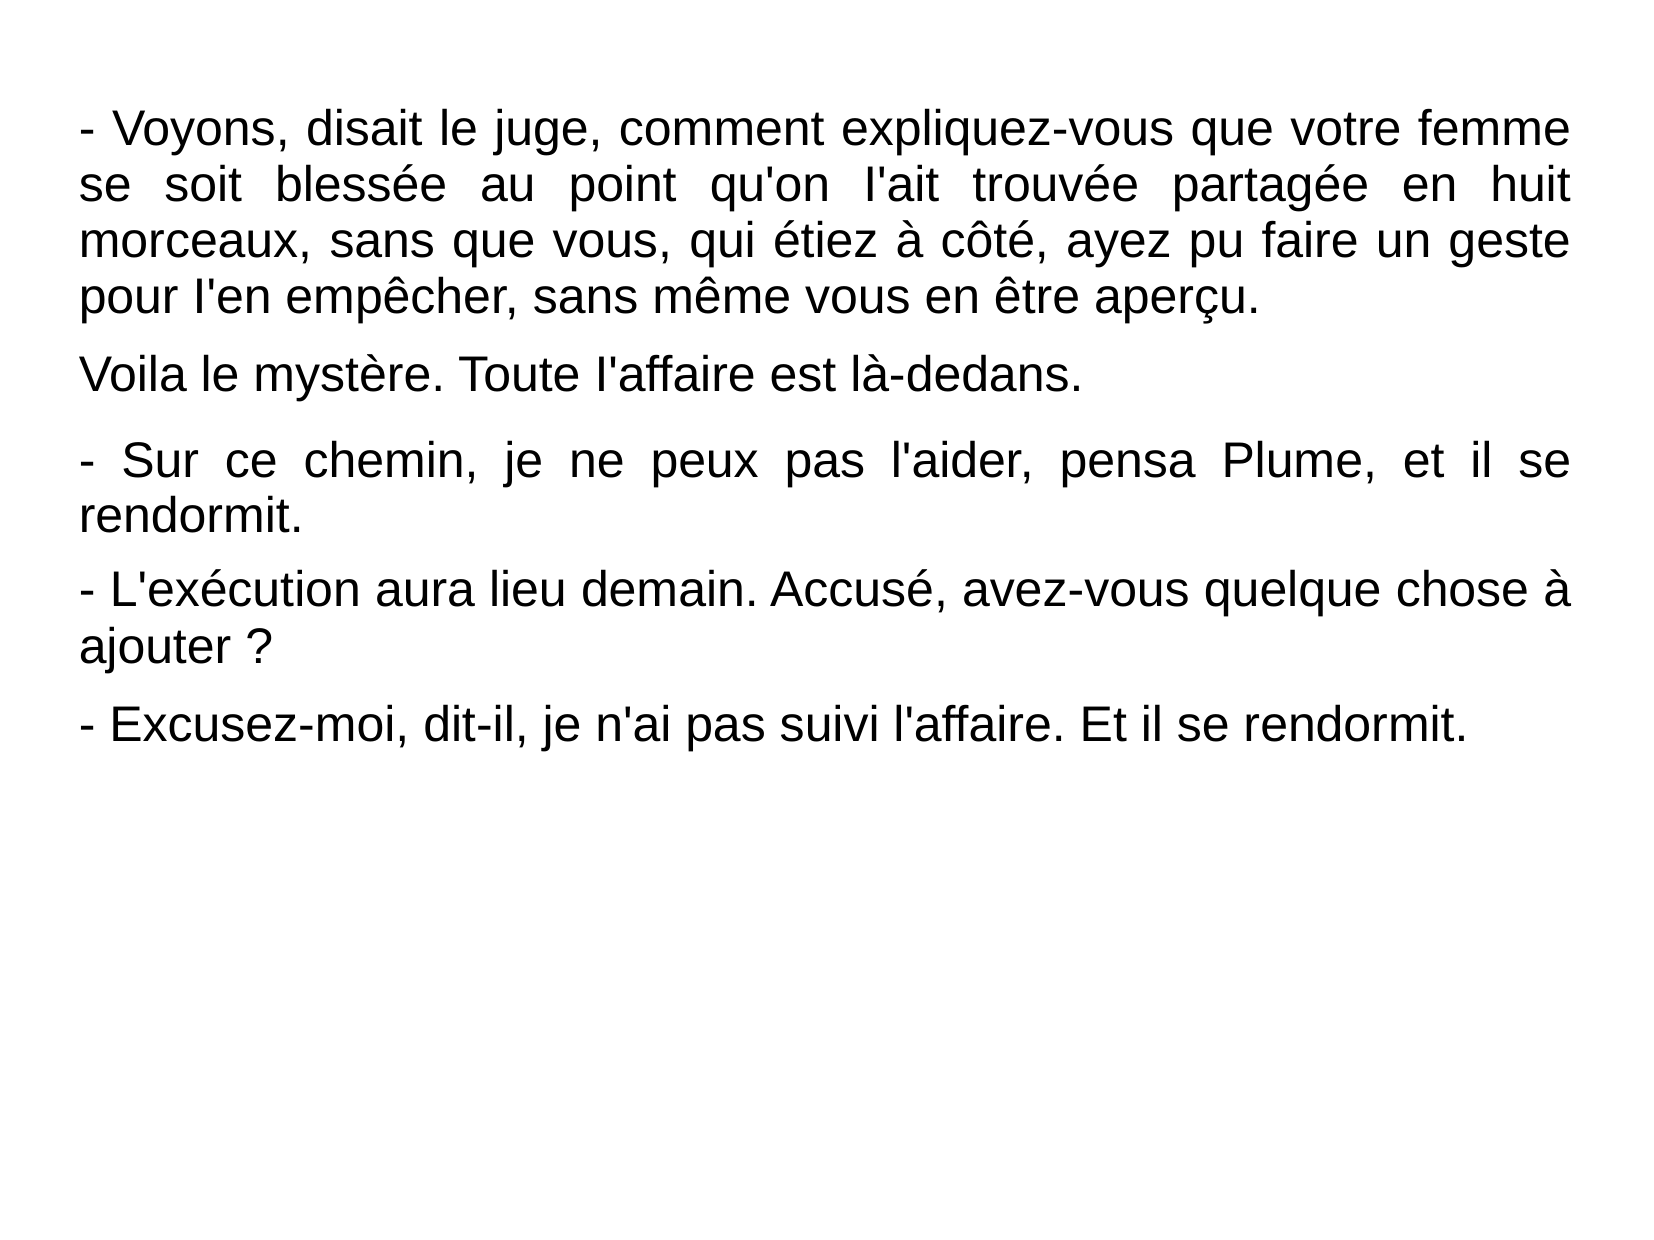

- Voyons, disait le juge, comment expliquez-vous que votre femme se soit blessée au point qu'on I'ait trouvée partagée en huit morceaux, sans que vous, qui étiez à côté, ayez pu faire un geste pour I'en empêcher, sans même vous en être aperçu.
Voila le mystère. Toute I'affaire est là-dedans.
- Sur ce chemin, je ne peux pas l'aider, pensa Plume, et il se rendormit.
- L'exécution aura lieu demain. Accusé, avez-vous quelque chose à ajouter ?
- Excusez-moi, dit-il, je n'ai pas suivi l'affaire. Et il se rendormit.